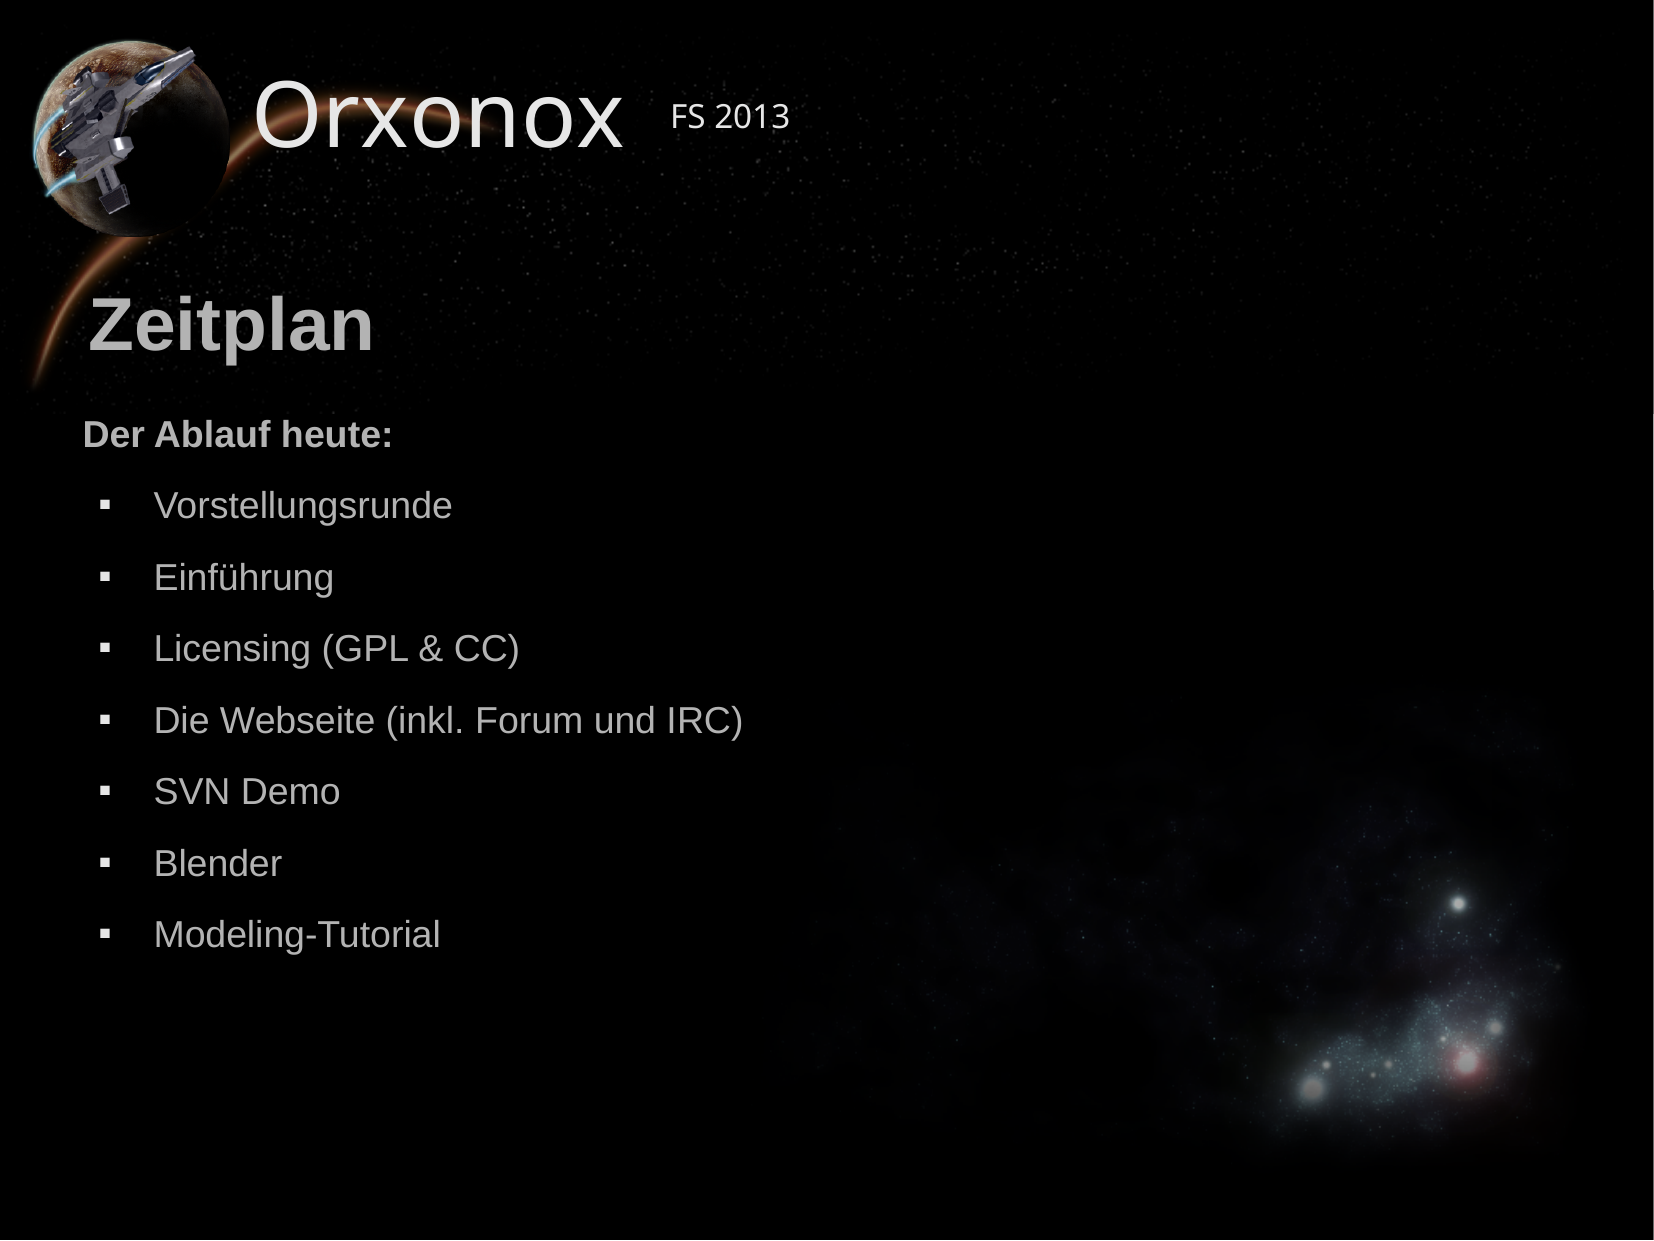

# Zeitplan
Der Ablauf heute:
Vorstellungsrunde
Einführung
Licensing (GPL & CC)
Die Webseite (inkl. Forum und IRC)
SVN Demo
Blender
Modeling-Tutorial